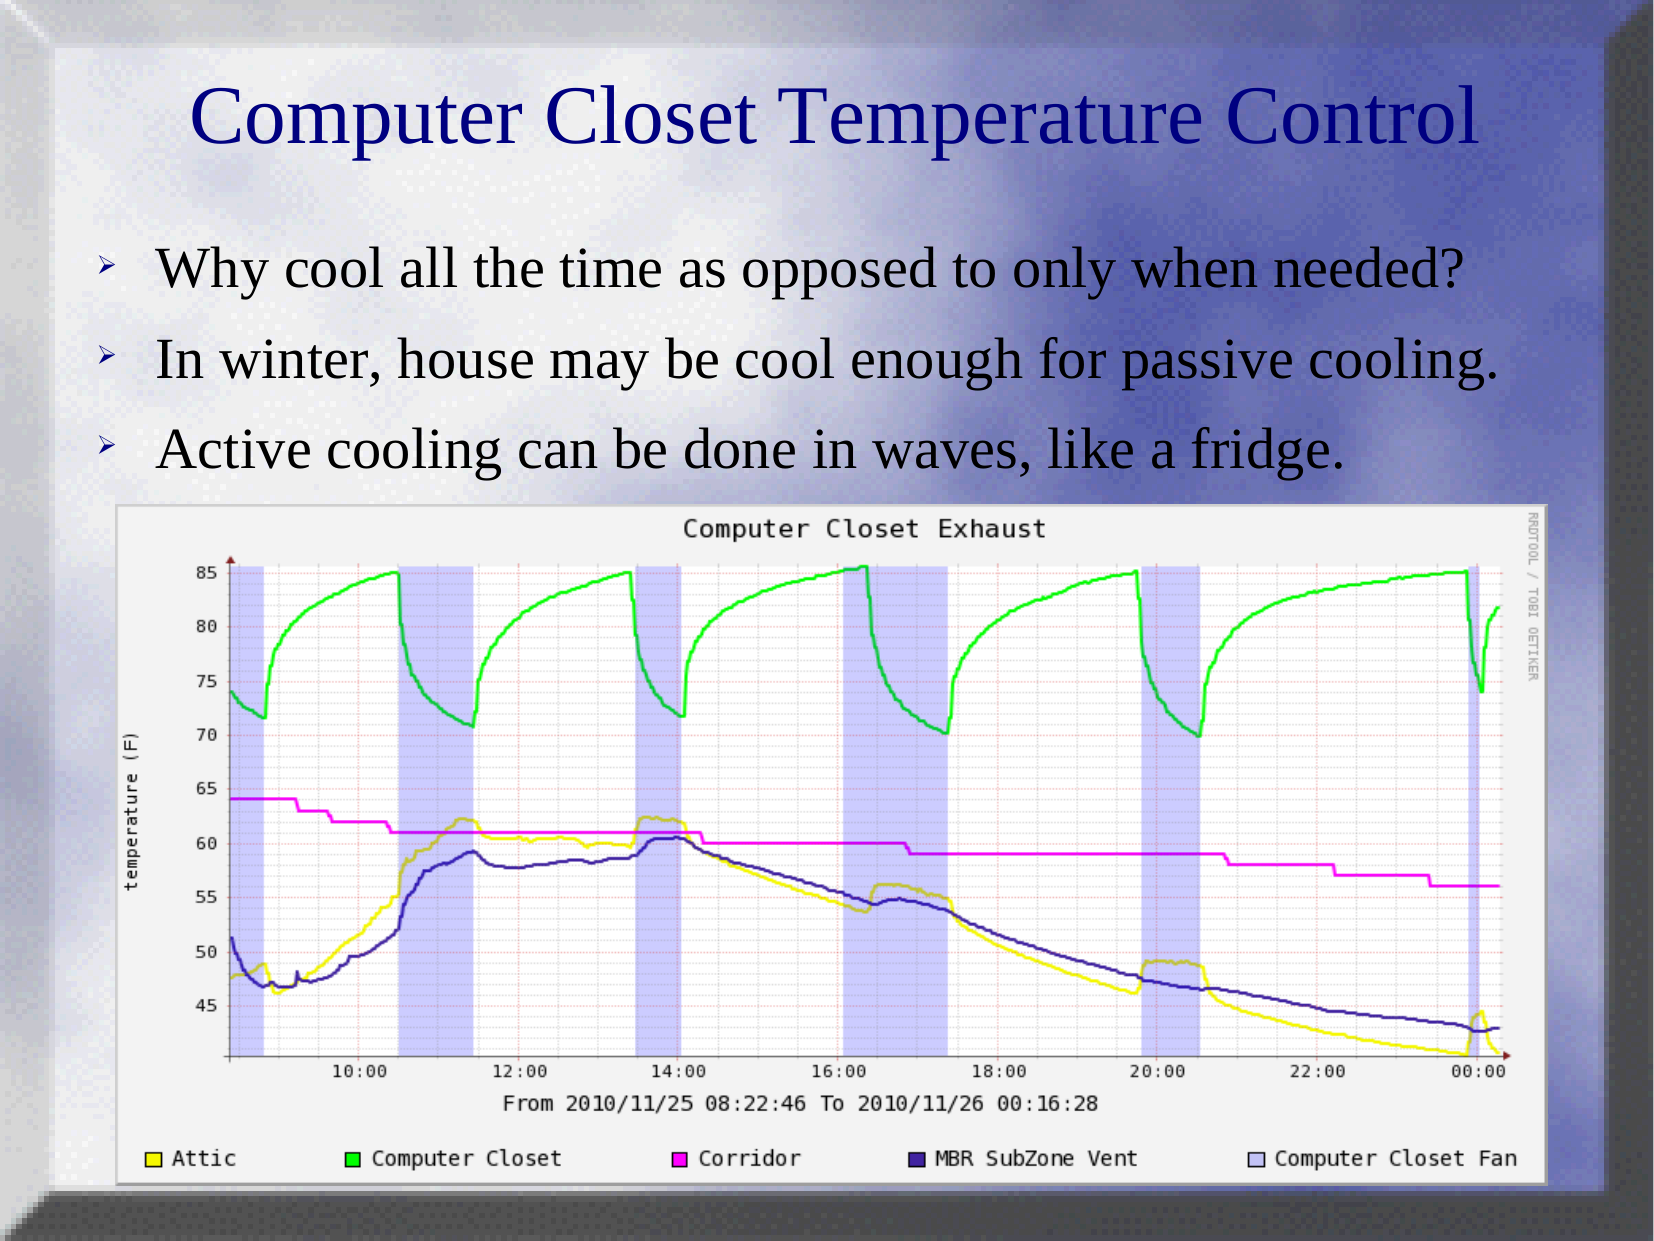

# Computer Closet Temperature Control
Why cool all the time as opposed to only when needed?
In winter, house may be cool enough for passive cooling.
Active cooling can be done in waves, like a fridge.